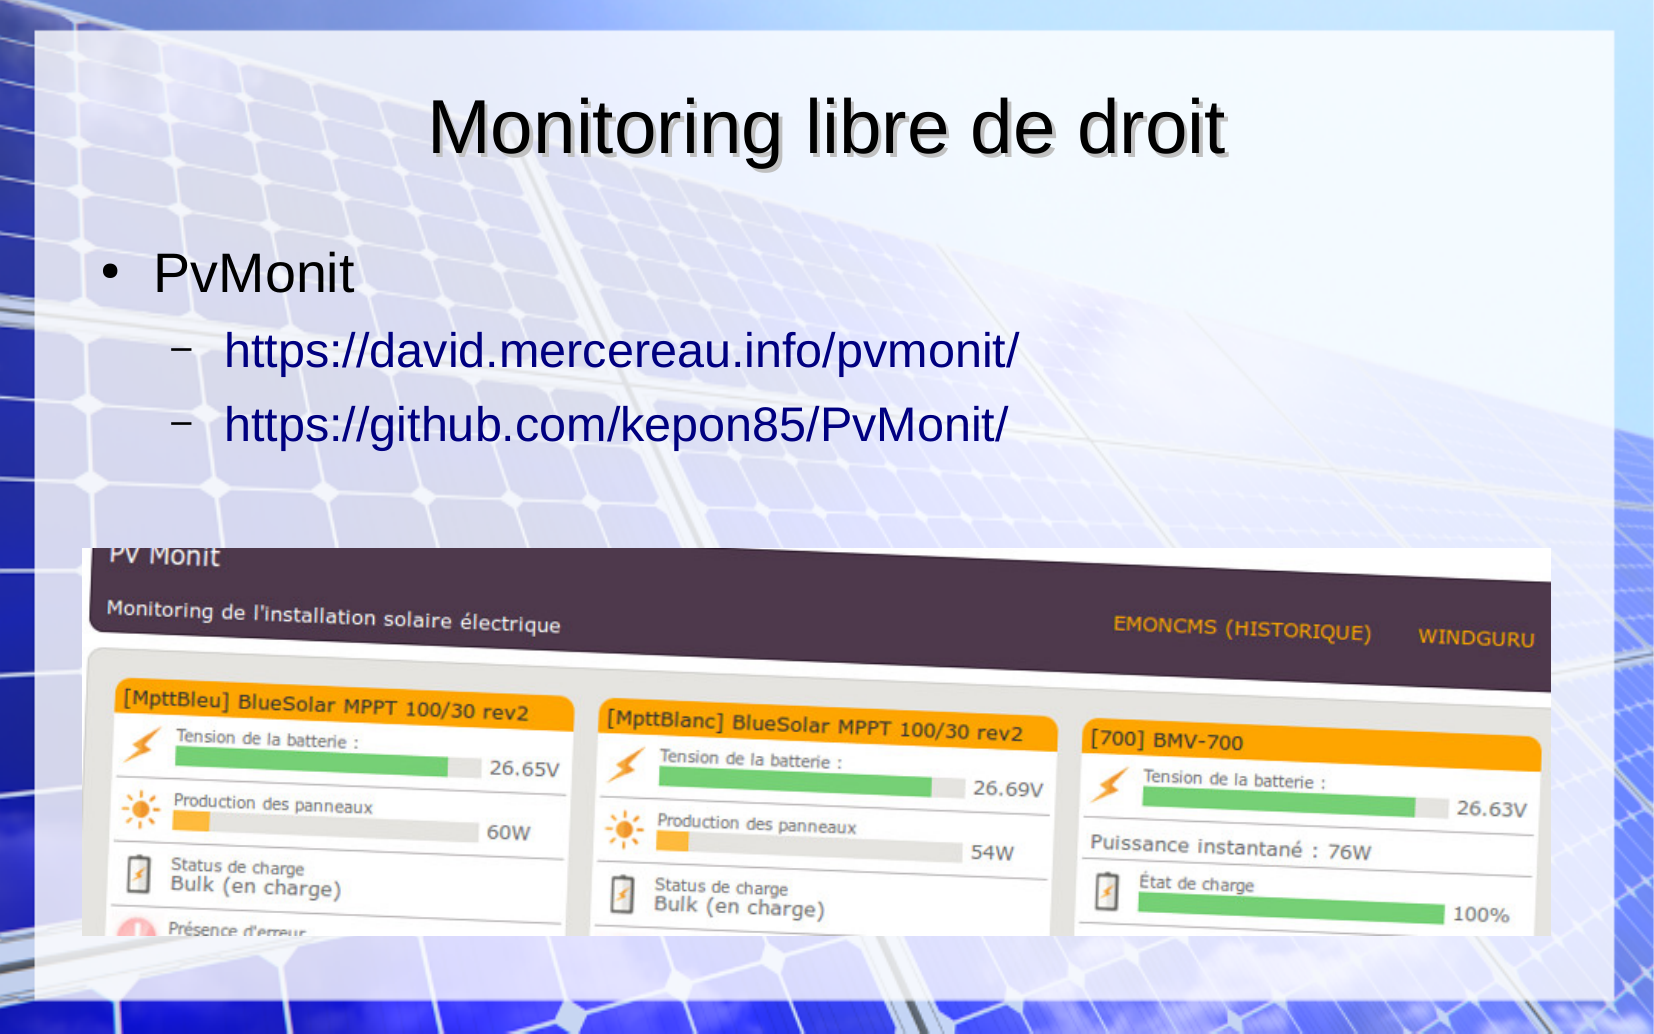

# Monitoring libre de droit
PvMonit
https://david.mercereau.info/pvmonit/
https://github.com/kepon85/PvMonit/